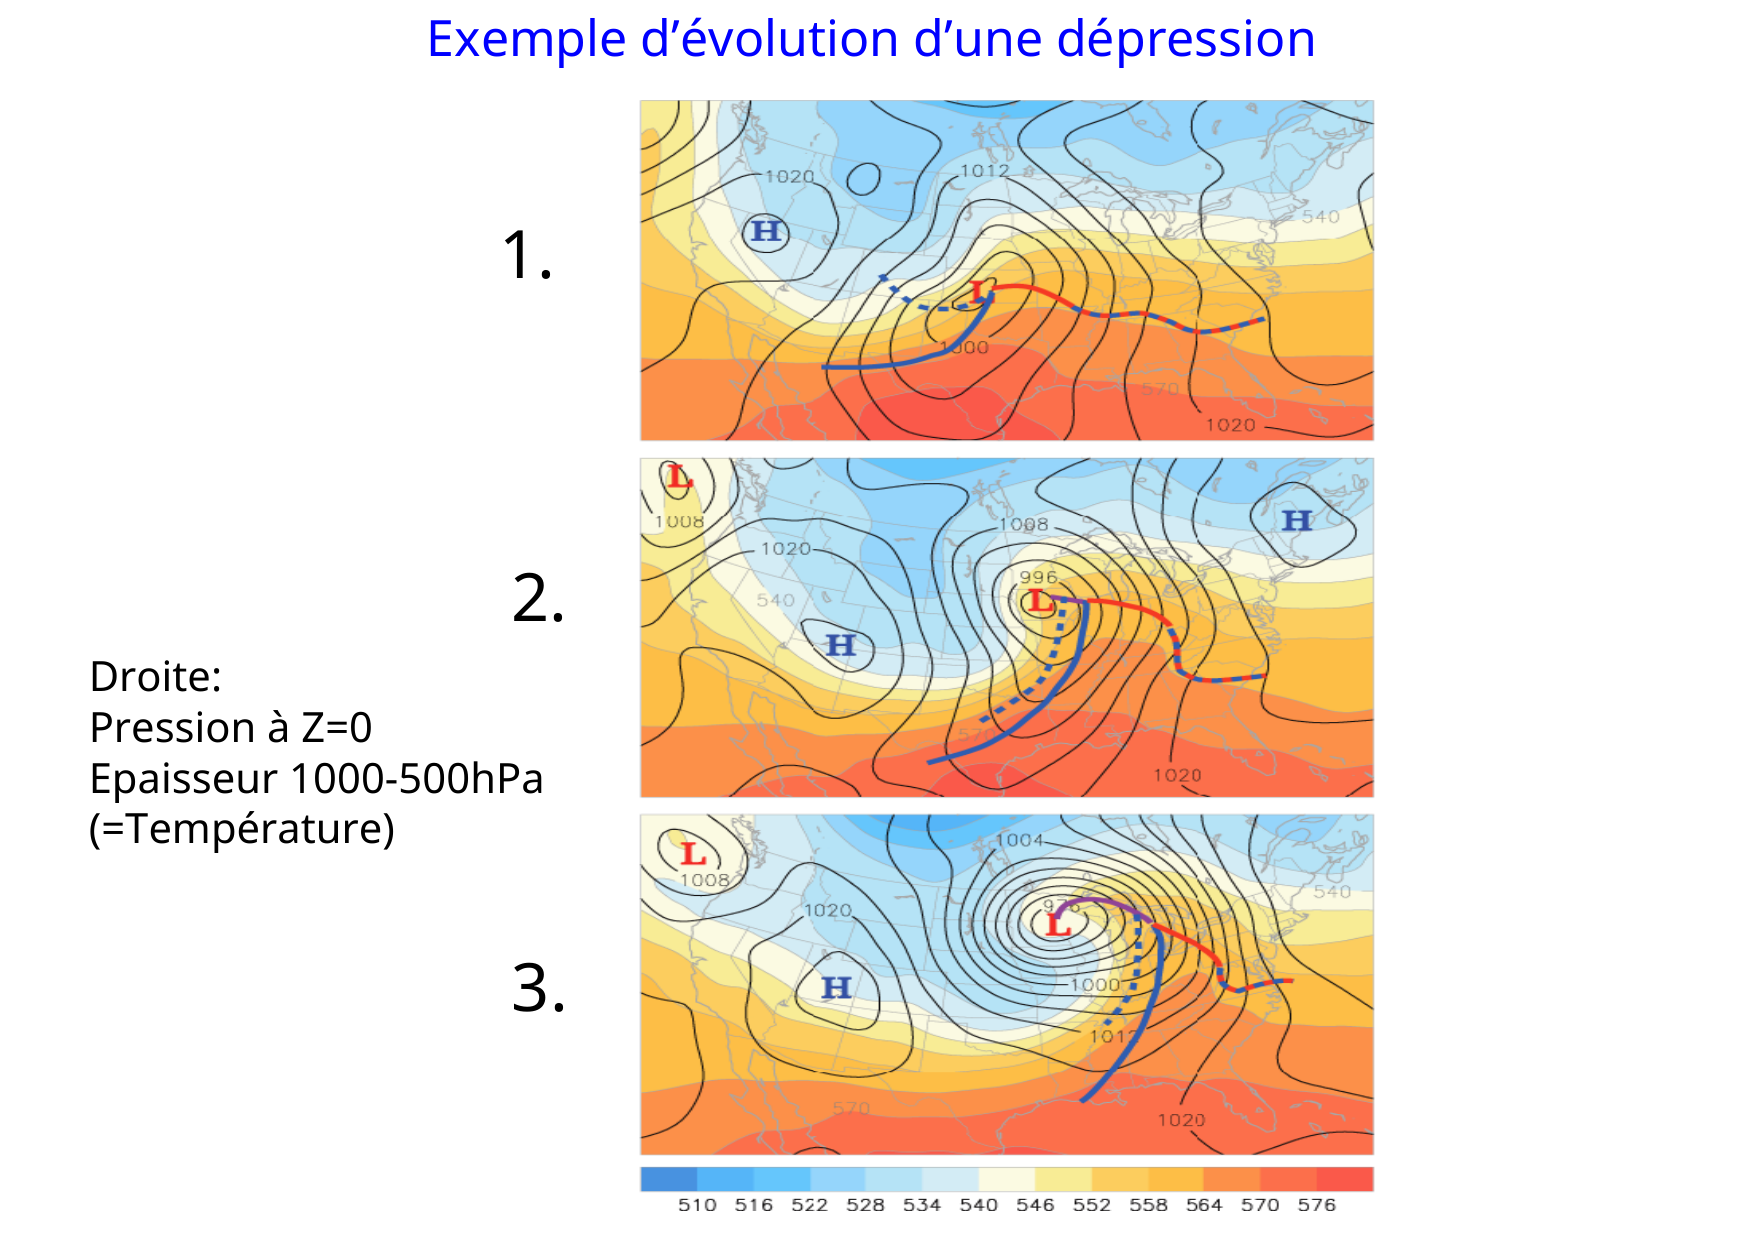

Exemple d’évolution d’une dépression
1.
2.
Droite:
Pression à Z=0
Epaisseur 1000-500hPa
(=Température)
3.